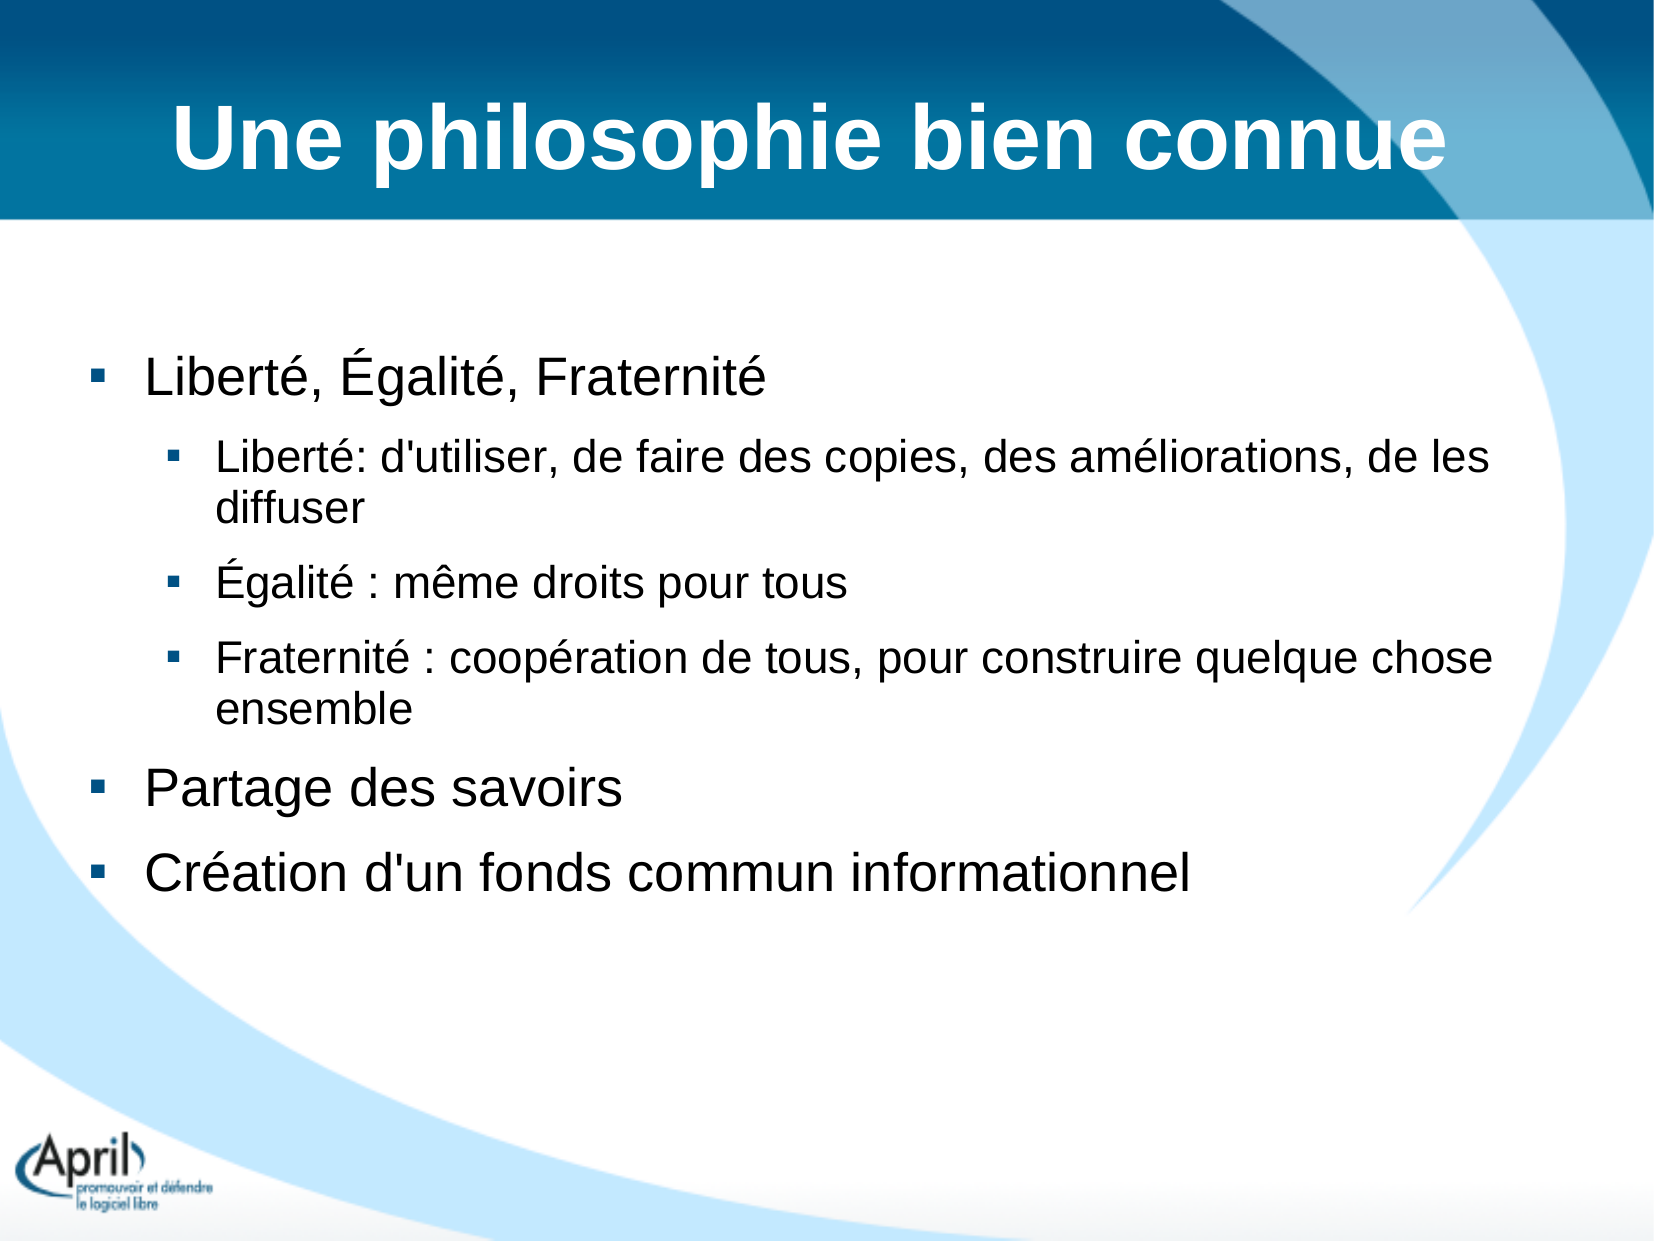

# Une philosophie bien connue
Liberté, Égalité, Fraternité
Liberté: d'utiliser, de faire des copies, des améliorations, de les diffuser
Égalité : même droits pour tous
Fraternité : coopération de tous, pour construire quelque chose ensemble
Partage des savoirs
Création d'un fonds commun informationnel